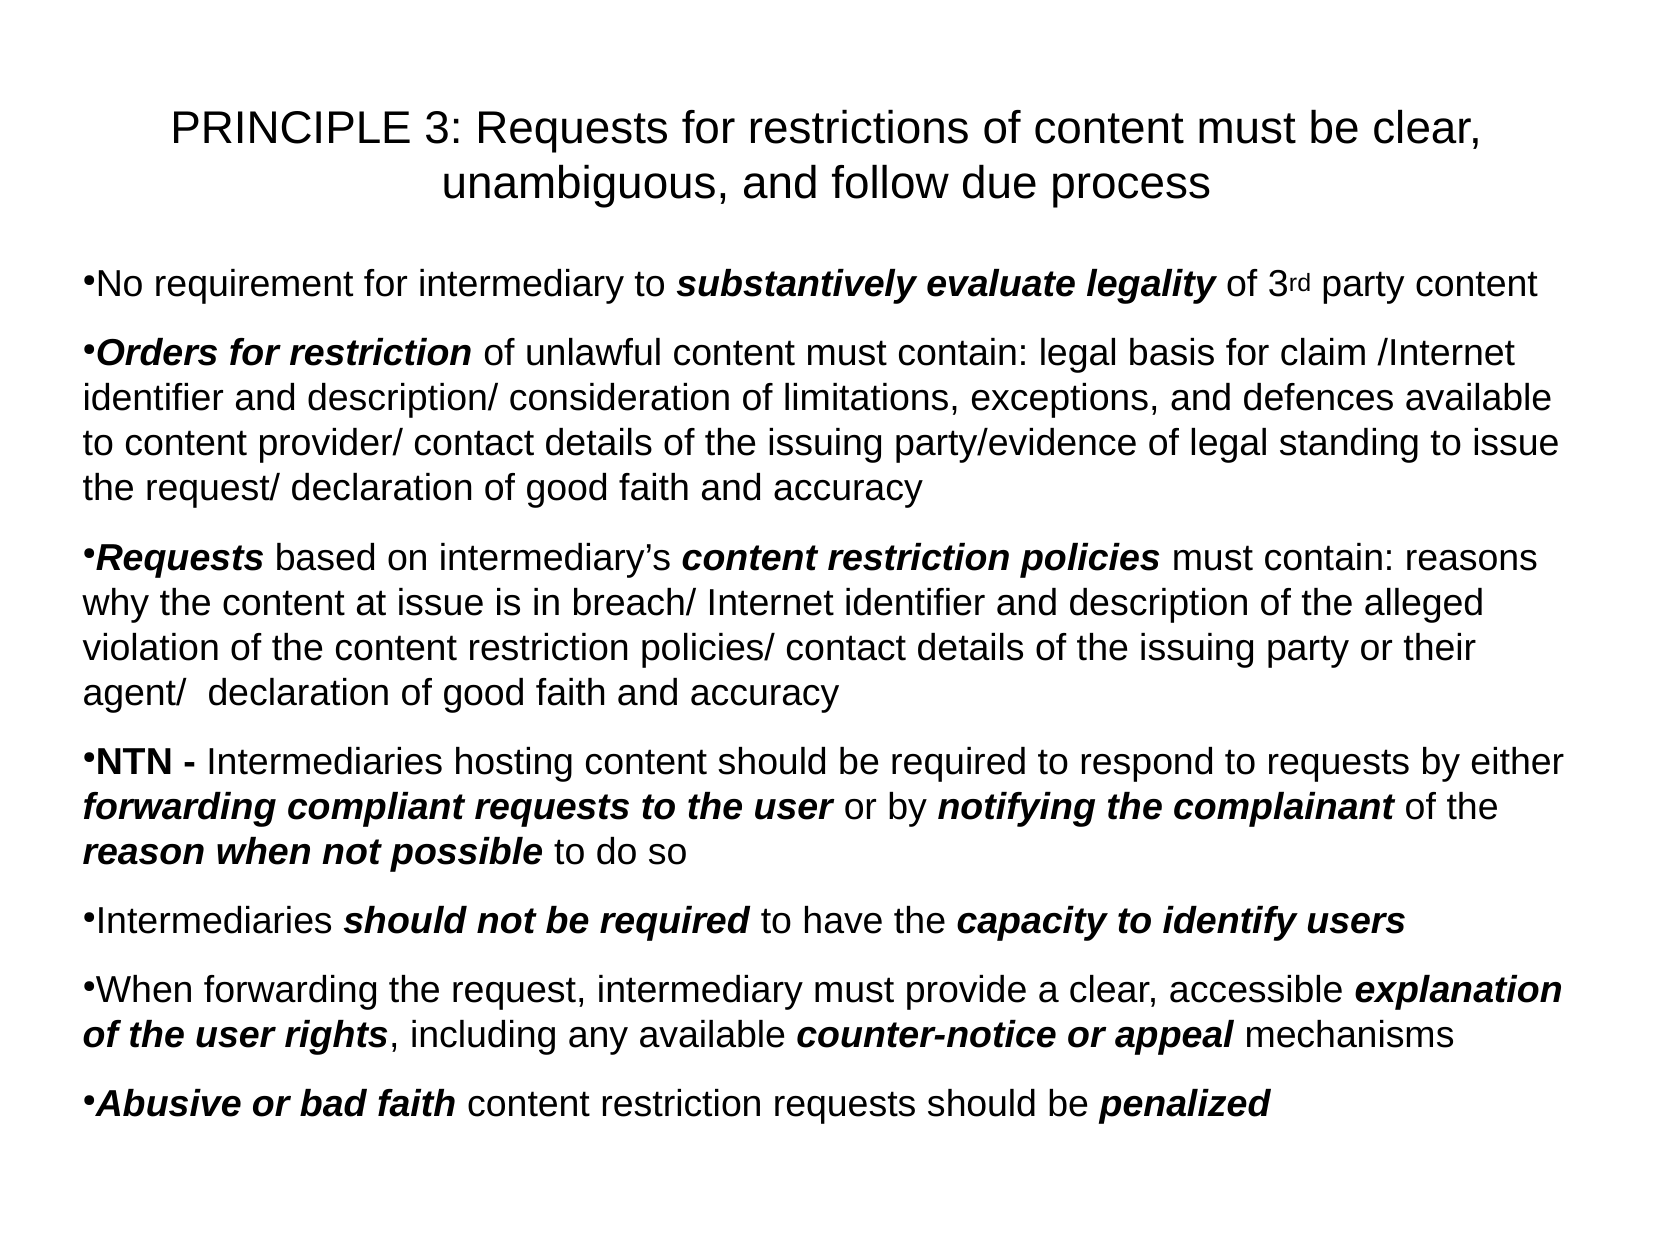

# PRINCIPLE 3: Requests for restrictions of content must be clear, unambiguous, and follow due process
No requirement for intermediary to substantively evaluate legality of 3rd party content
Orders for restriction of unlawful content must contain: legal basis for claim /Internet identifier and description/ consideration of limitations, exceptions, and defences available to content provider/ contact details of the issuing party/evidence of legal standing to issue the request/ declaration of good faith and accuracy
Requests based on intermediary’s content restriction policies must contain: reasons why the content at issue is in breach/ Internet identifier and description of the alleged violation of the content restriction policies/ contact details of the issuing party or their agent/ declaration of good faith and accuracy
NTN - Intermediaries hosting content should be required to respond to requests by either forwarding compliant requests to the user or by notifying the complainant of the reason when not possible to do so
Intermediaries should not be required to have the capacity to identify users
When forwarding the request, intermediary must provide a clear, accessible explanation of the user rights, including any available counter-notice or appeal mechanisms
Abusive or bad faith content restriction requests should be penalized